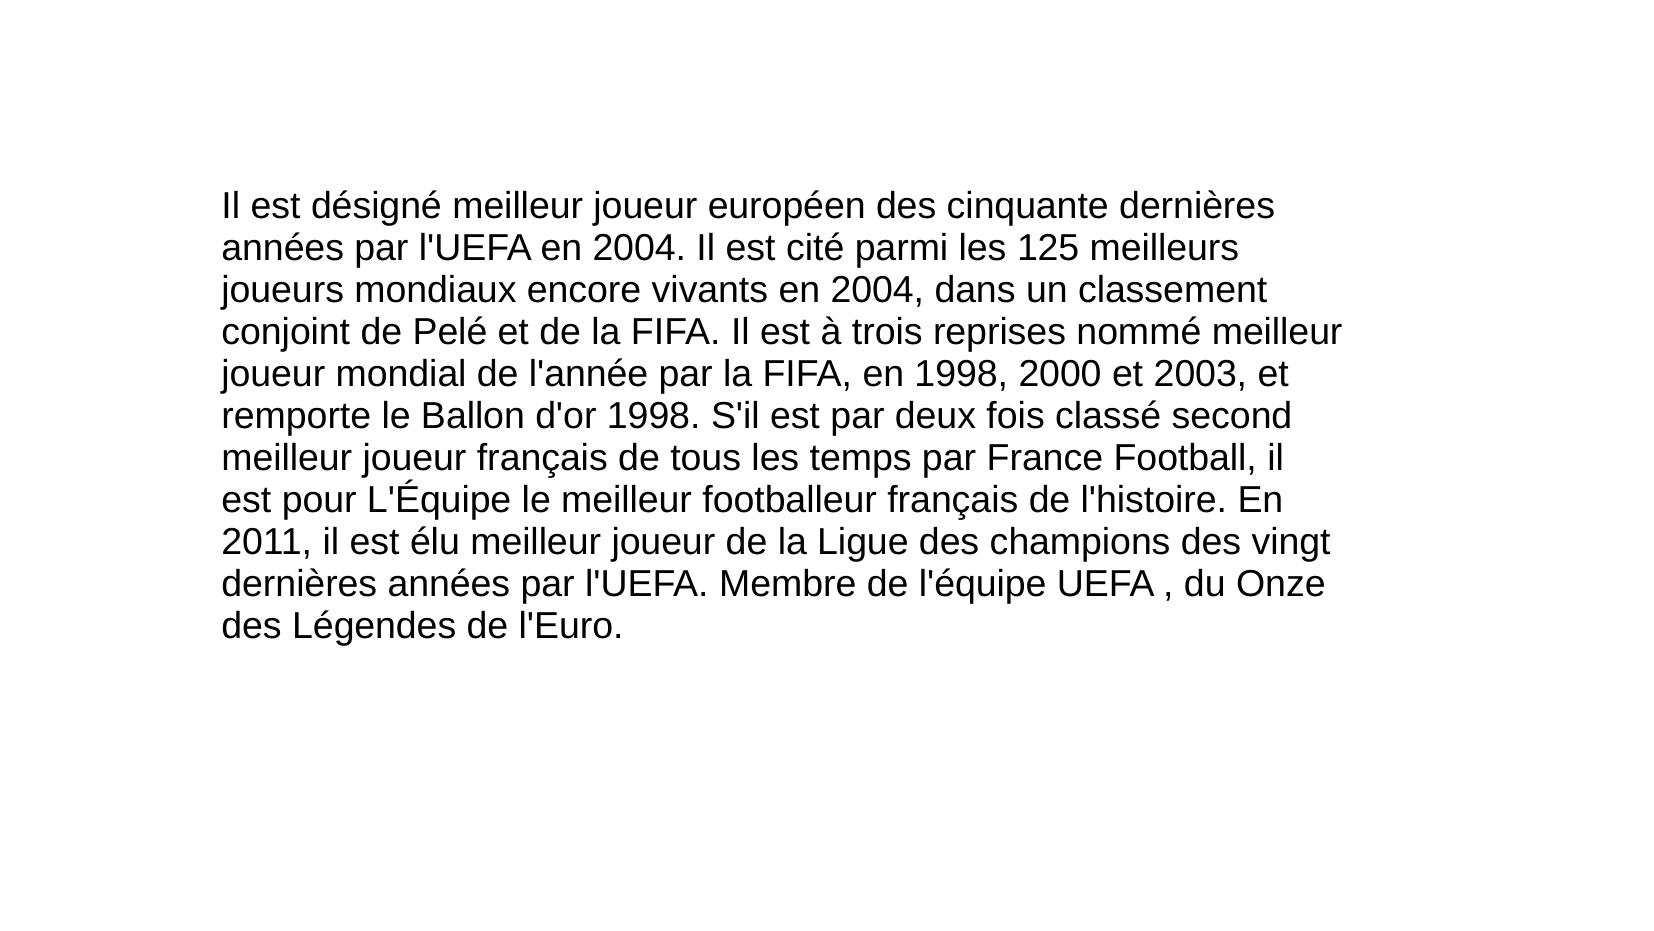

Il est désigné meilleur joueur européen des cinquante dernières années par l'UEFA en 2004. Il est cité parmi les 125 meilleurs joueurs mondiaux encore vivants en 2004, dans un classement conjoint de Pelé et de la FIFA. Il est à trois reprises nommé meilleur joueur mondial de l'année par la FIFA, en 1998, 2000 et 2003, et remporte le Ballon d'or 1998. S'il est par deux fois classé second meilleur joueur français de tous les temps par France Football, il est pour L'Équipe le meilleur footballeur français de l'histoire. En 2011, il est élu meilleur joueur de la Ligue des champions des vingt dernières années par l'UEFA. Membre de l'équipe UEFA , du Onze des Légendes de l'Euro.